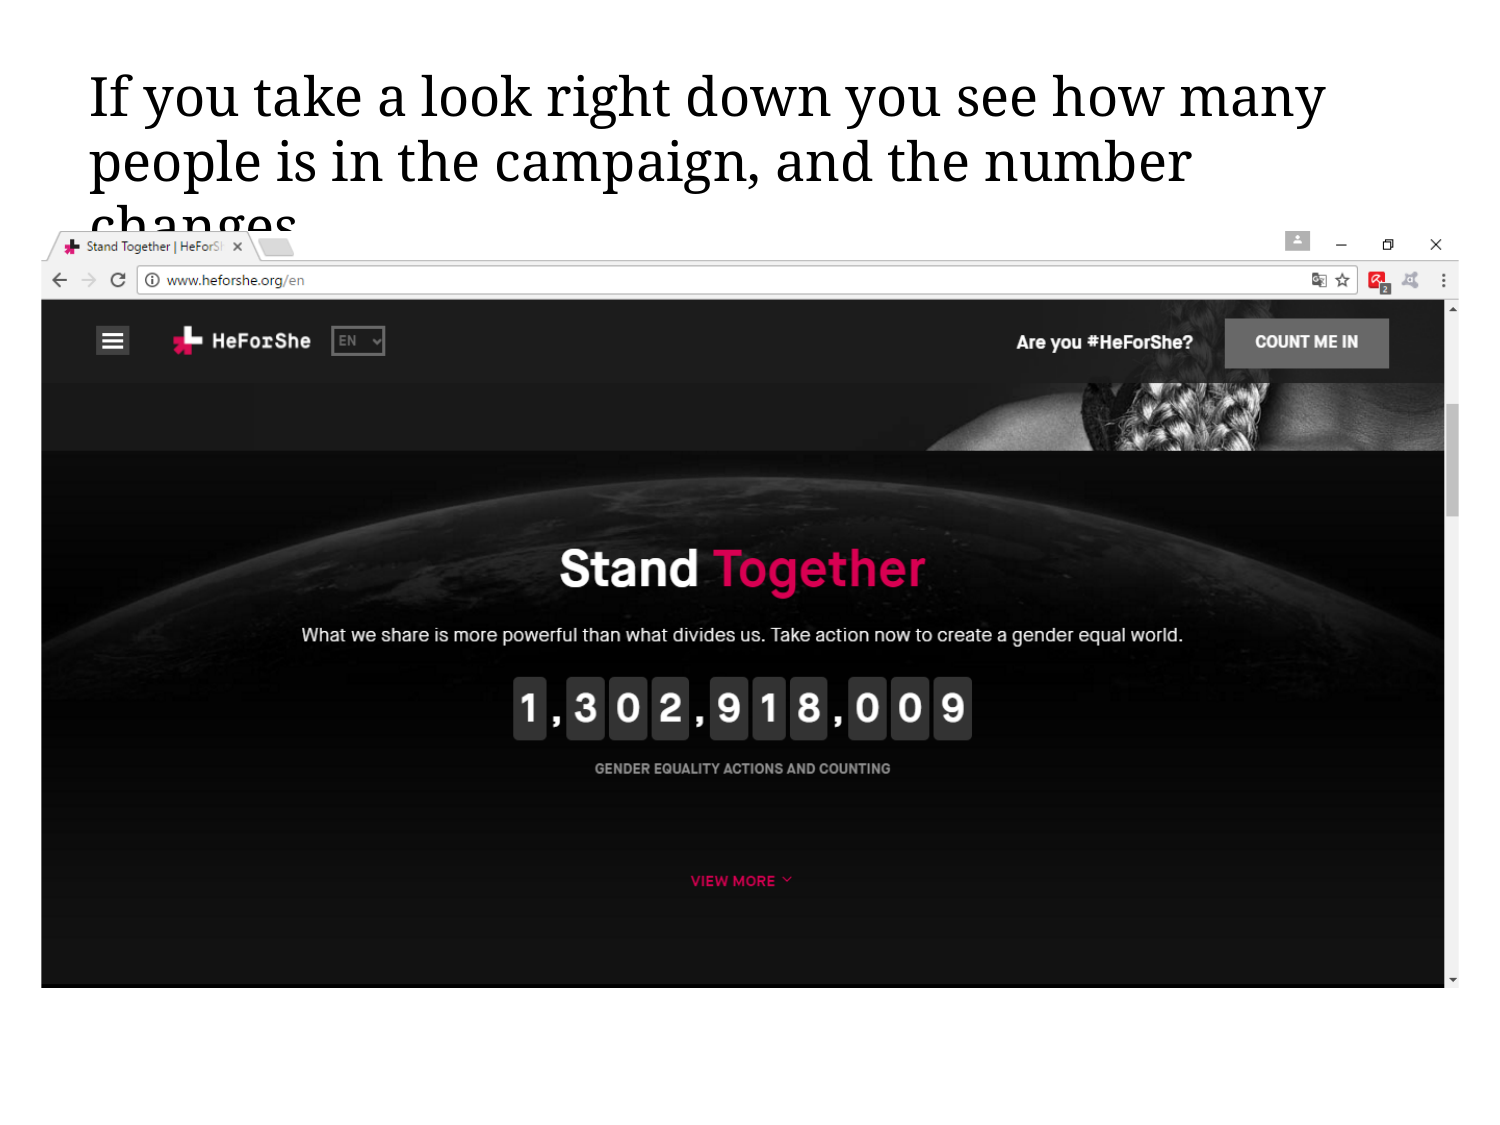

# If you take a look right down you see how many people is in the campaign, and the number changes.